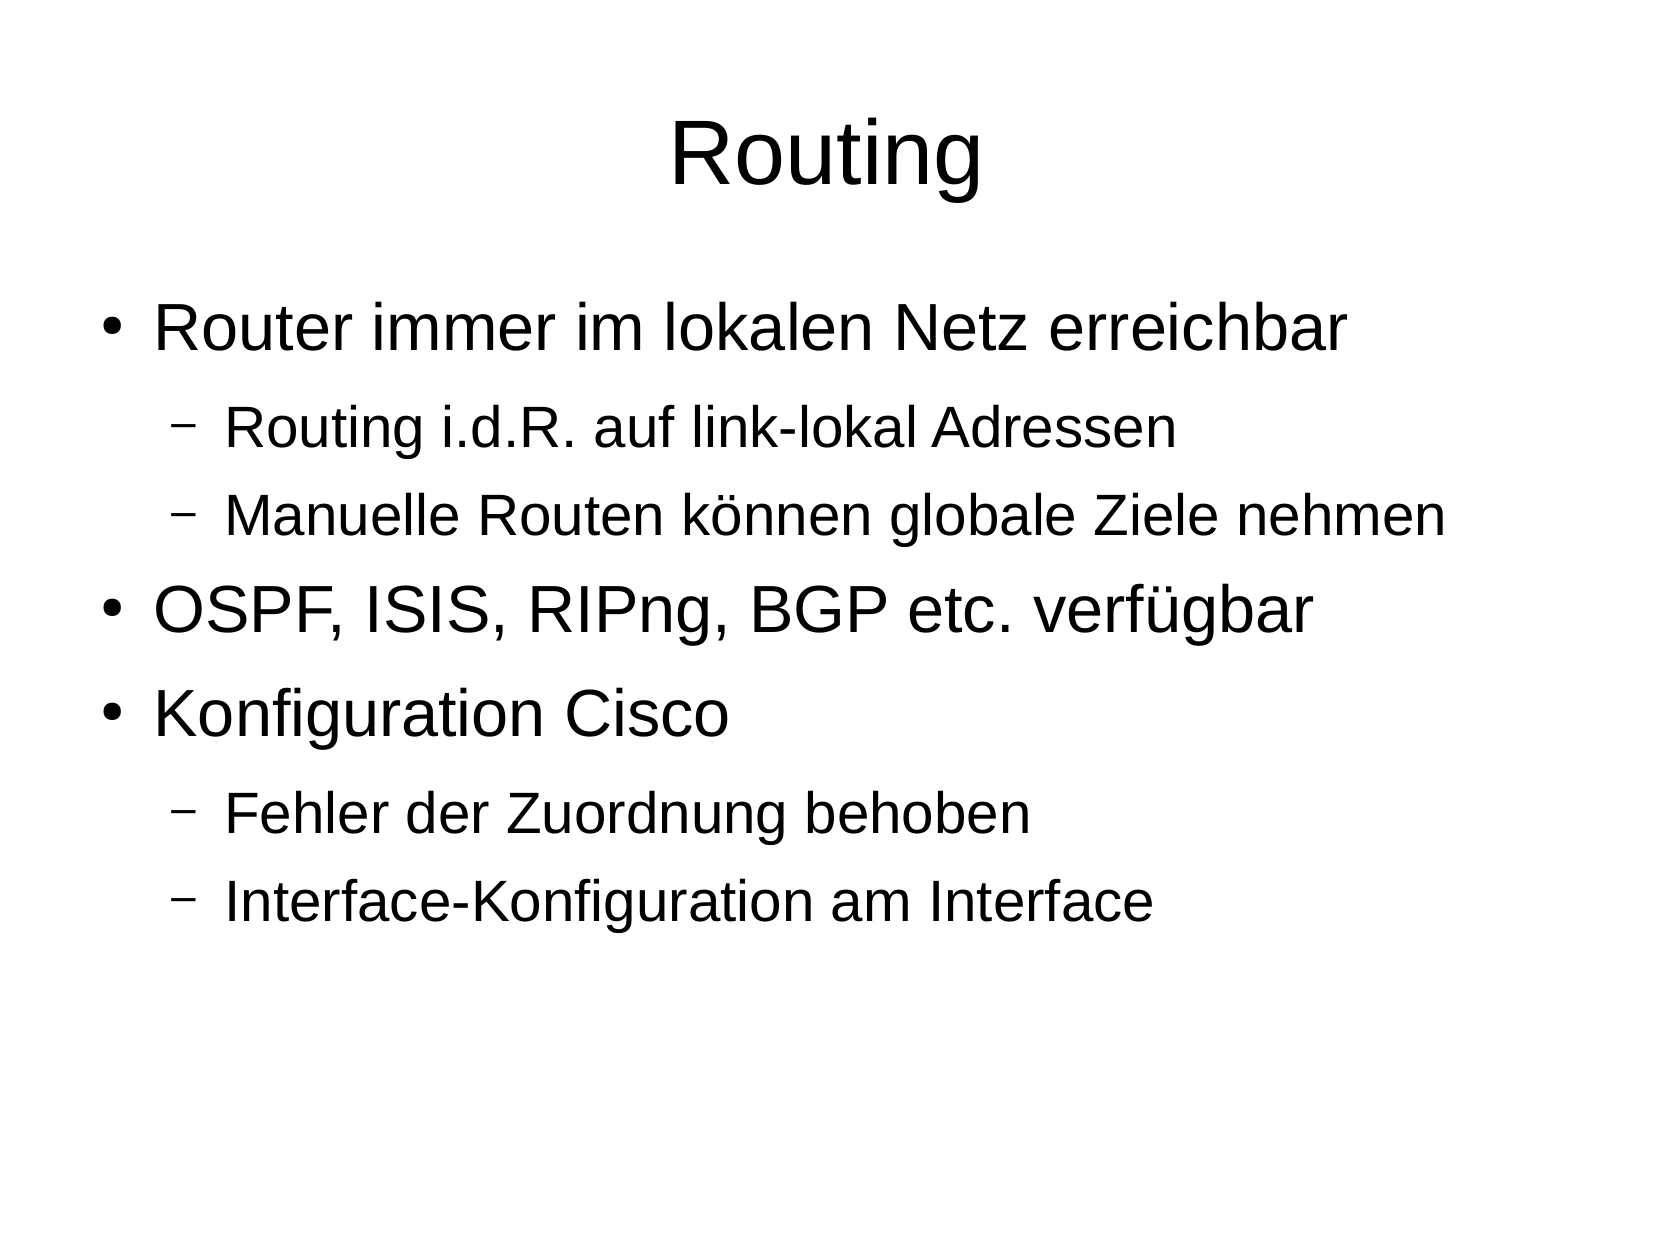

# Routing
Router immer im lokalen Netz erreichbar
Routing i.d.R. auf link-lokal Adressen
Manuelle Routen können globale Ziele nehmen
OSPF, ISIS, RIPng, BGP etc. verfügbar
Konfiguration Cisco
Fehler der Zuordnung behoben
Interface-Konfiguration am Interface